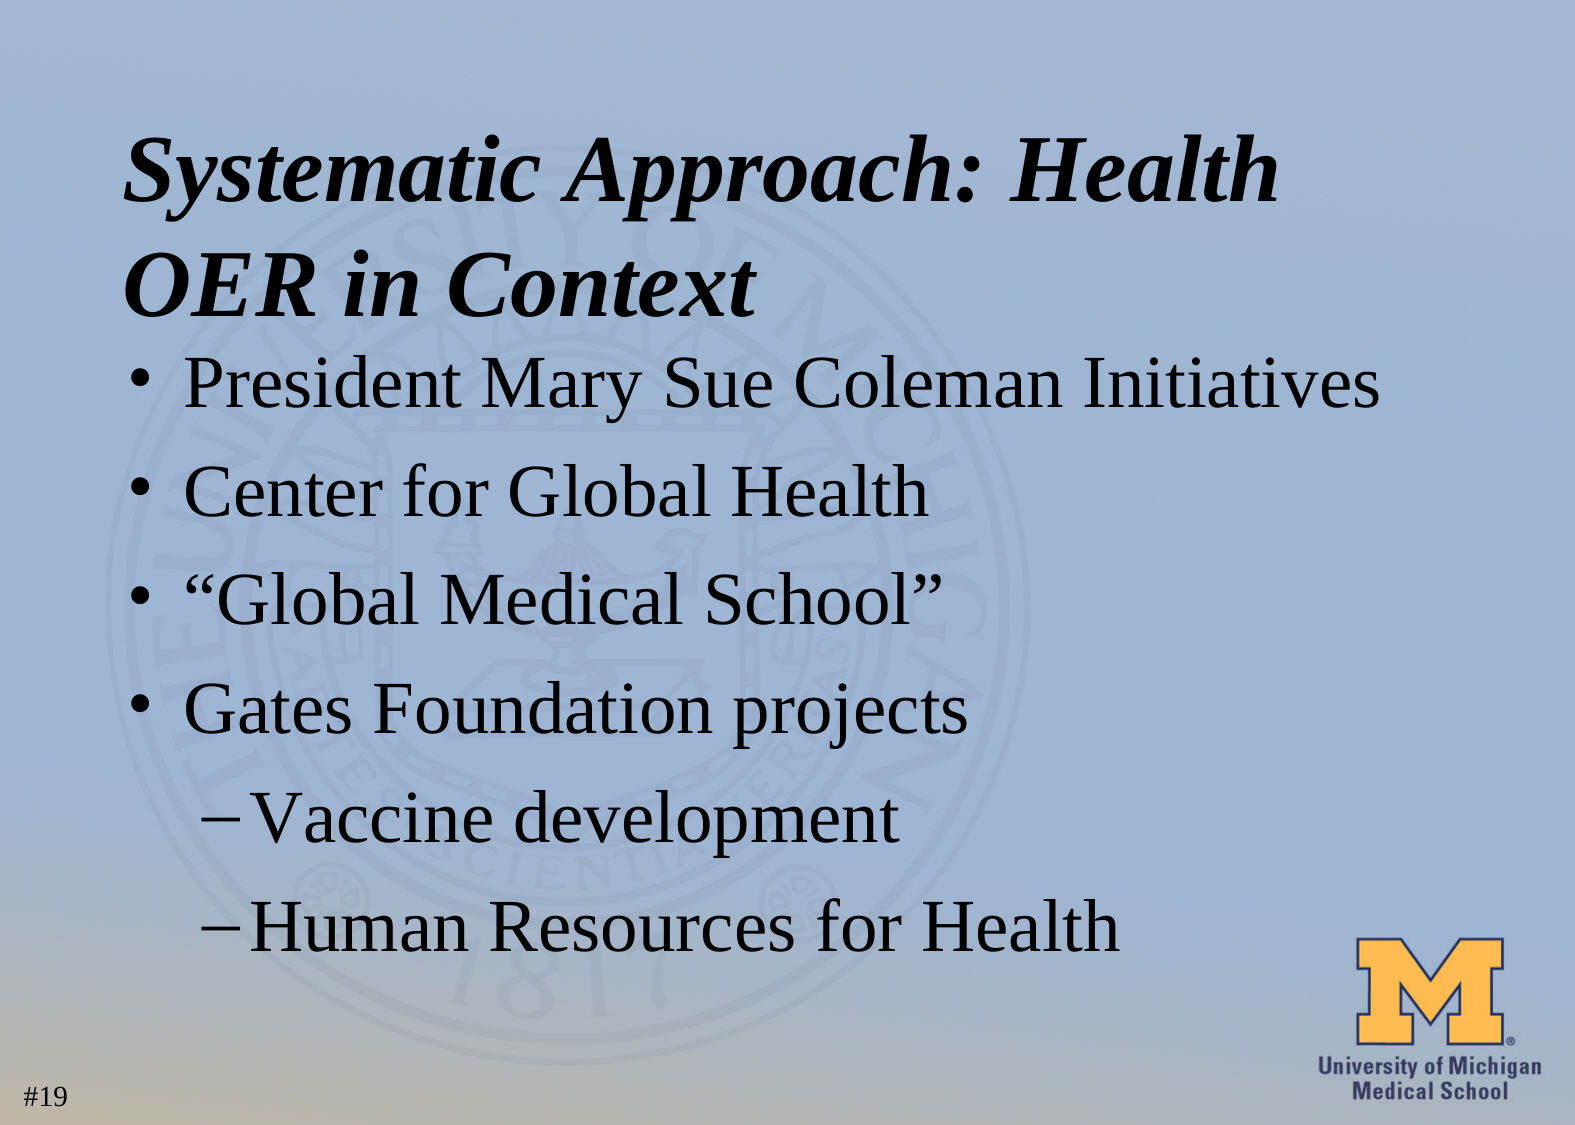

# Systematic Approach: Health OER in Context
President Mary Sue Coleman Initiatives
Center for Global Health
“Global Medical School”
Gates Foundation projects
Vaccine development
Human Resources for Health